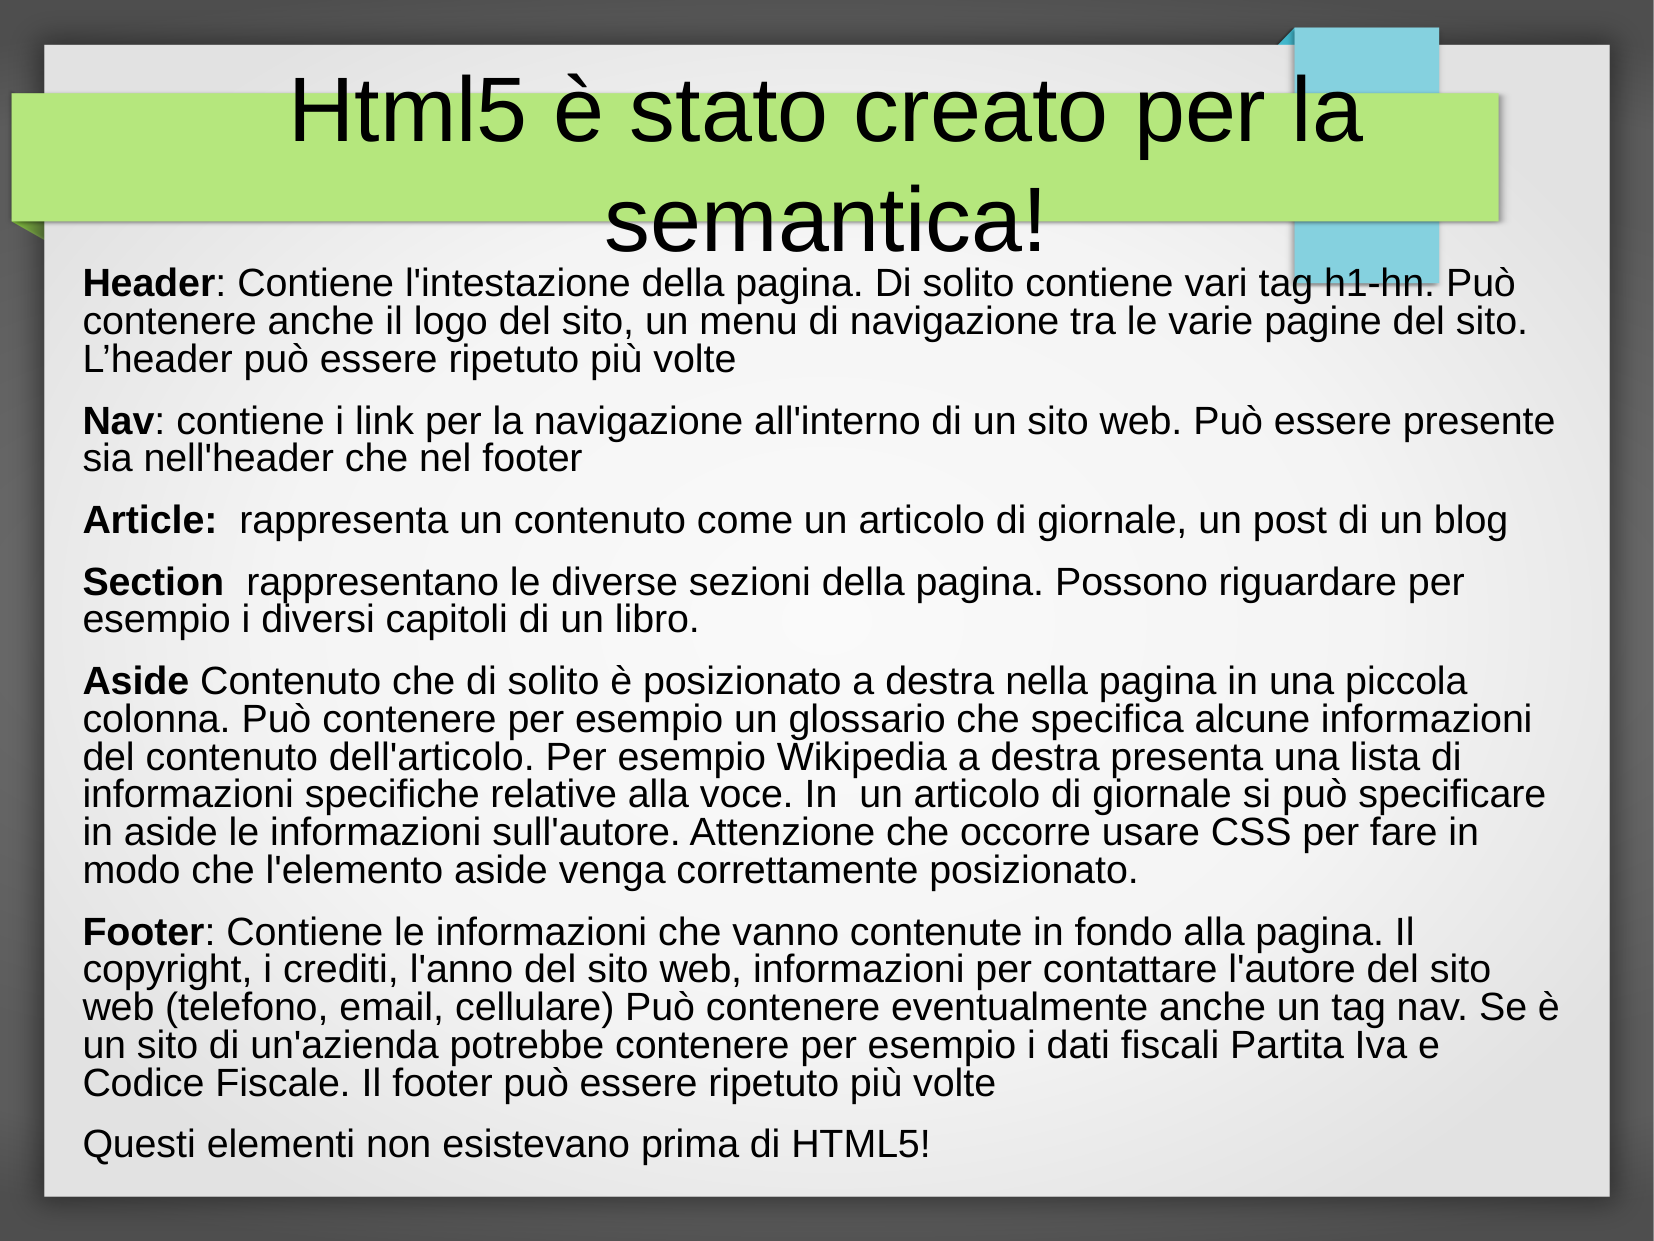

# Html5 è stato creato per la semantica!
Header: Contiene l'intestazione della pagina. Di solito contiene vari tag h1-hn. Può contenere anche il logo del sito, un menu di navigazione tra le varie pagine del sito. L’header può essere ripetuto più volte
Nav: contiene i link per la navigazione all'interno di un sito web. Può essere presente sia nell'header che nel footer
Article:  rappresenta un contenuto come un articolo di giornale, un post di un blog
Section  rappresentano le diverse sezioni della pagina. Possono riguardare per esempio i diversi capitoli di un libro.
Aside Contenuto che di solito è posizionato a destra nella pagina in una piccola colonna. Può contenere per esempio un glossario che specifica alcune informazioni del contenuto dell'articolo. Per esempio Wikipedia a destra presenta una lista di informazioni specifiche relative alla voce. In  un articolo di giornale si può specificare in aside le informazioni sull'autore. Attenzione che occorre usare CSS per fare in modo che l'elemento aside venga correttamente posizionato.
Footer: Contiene le informazioni che vanno contenute in fondo alla pagina. Il copyright, i crediti, l'anno del sito web, informazioni per contattare l'autore del sito web (telefono, email, cellulare) Può contenere eventualmente anche un tag nav. Se è un sito di un'azienda potrebbe contenere per esempio i dati fiscali Partita Iva e Codice Fiscale. Il footer può essere ripetuto più volte
Questi elementi non esistevano prima di HTML5!